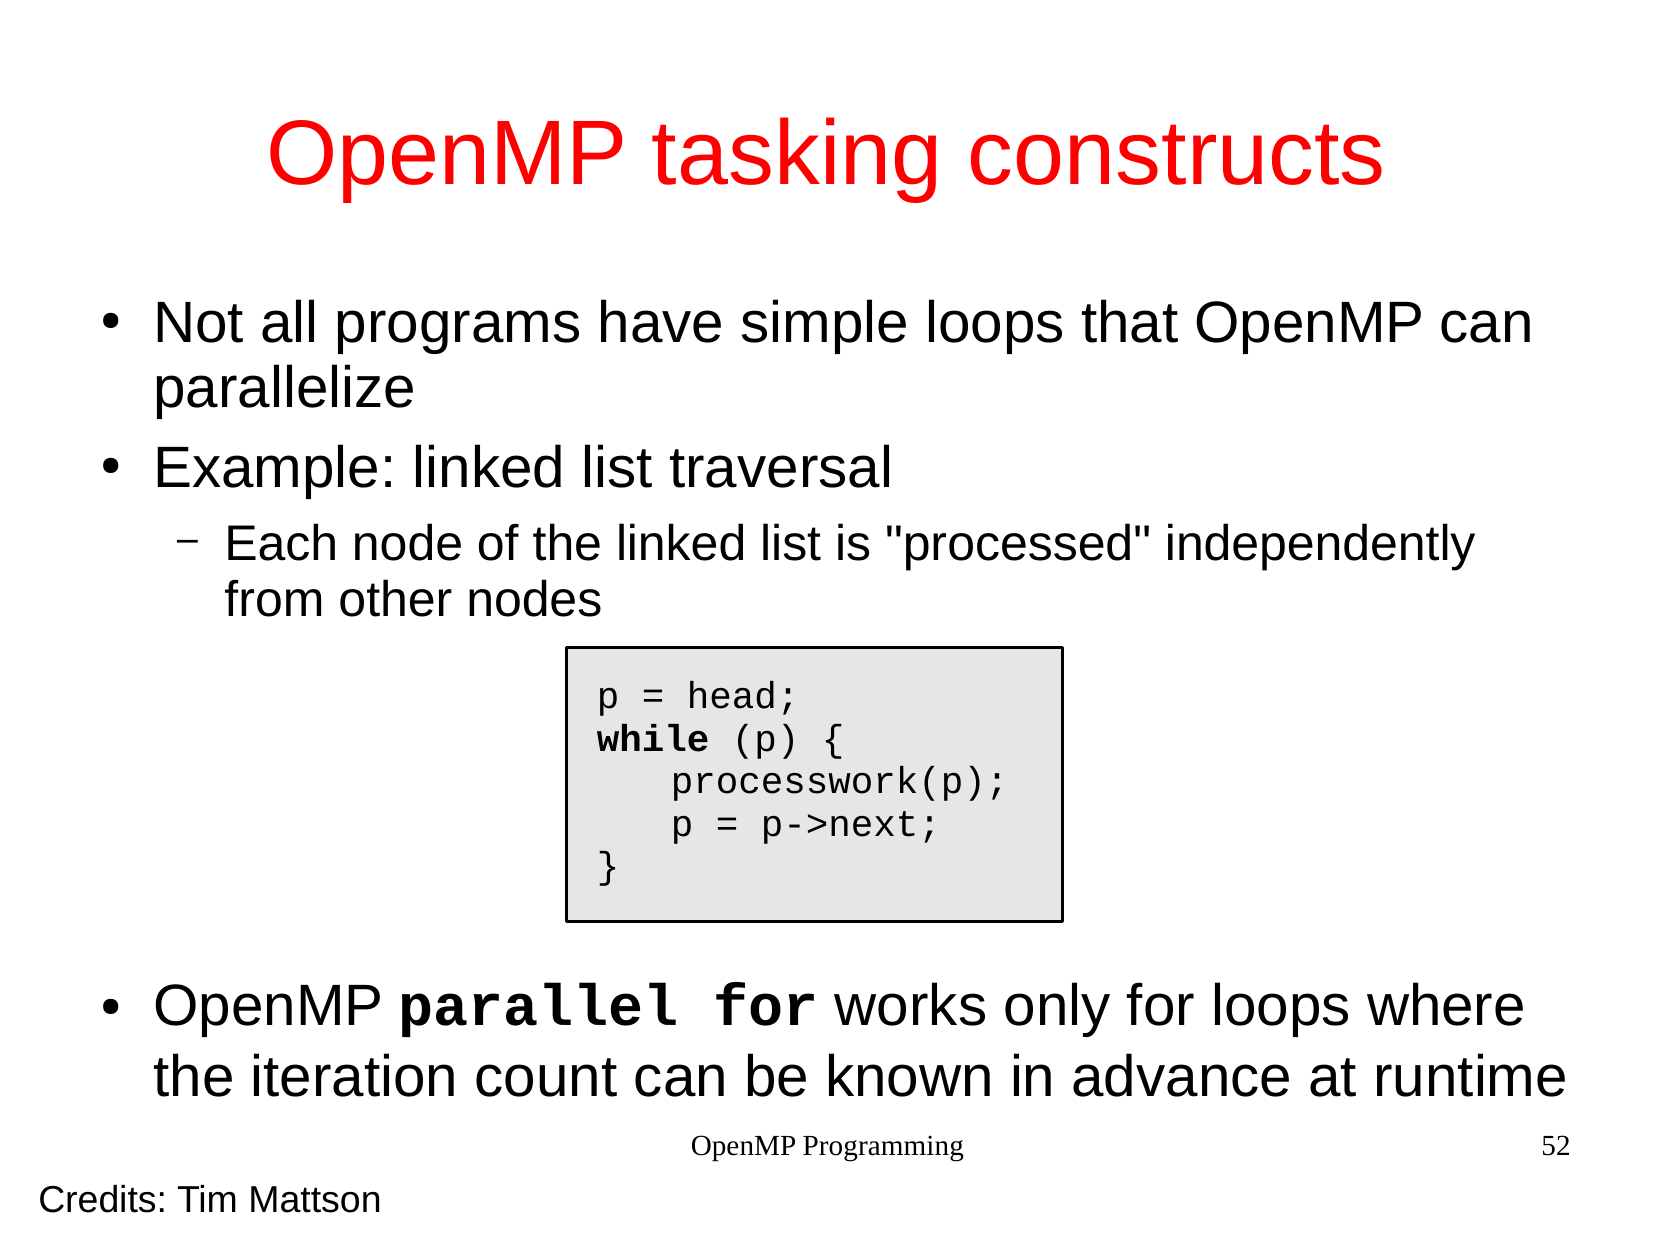

# OpenMP tasking constructs
Not all programs have simple loops that OpenMP can parallelize
Example: linked list traversal
Each node of the linked list is "processed" independently from other nodes
OpenMP parallel for works only for loops where the iteration count can be known in advance at runtime
p = head;
while (p) {
	processwork(p);
	p = p->next;
}
OpenMP Programming
52
Credits: Tim Mattson